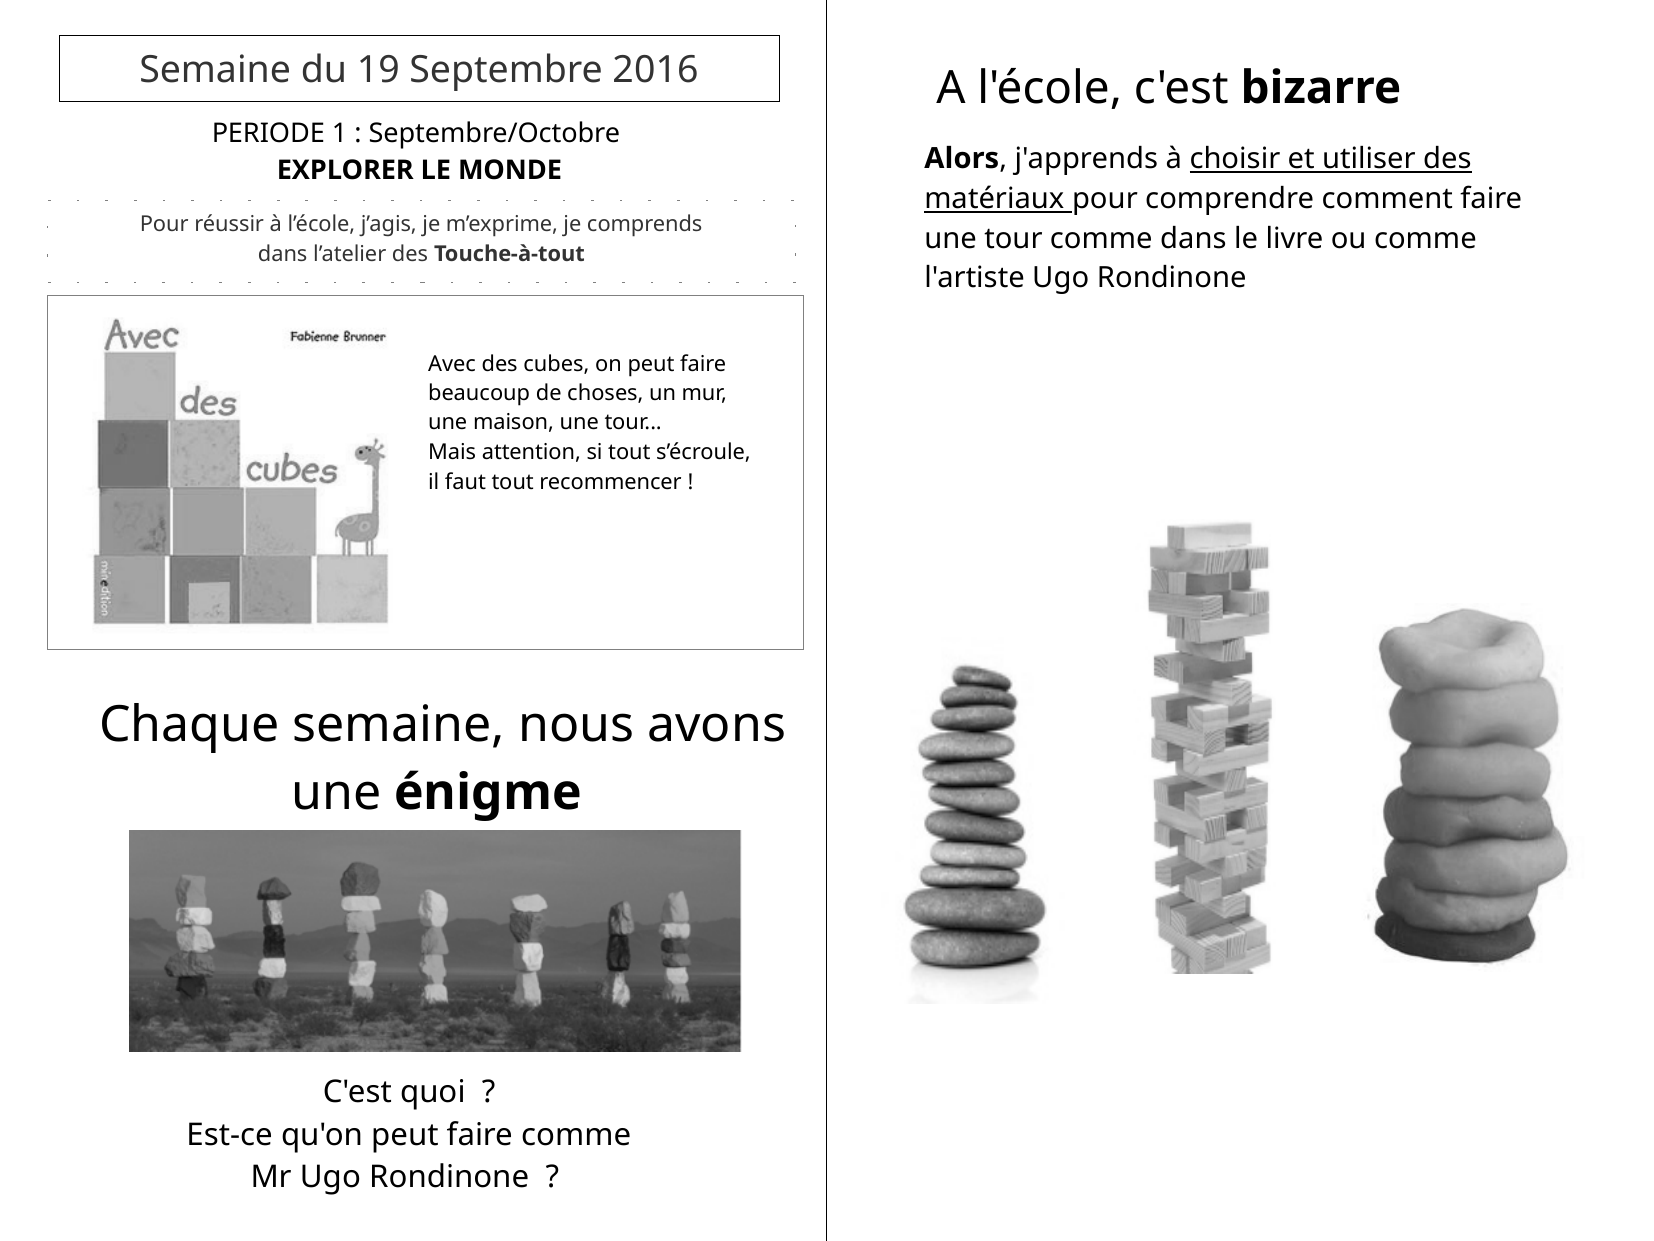

Semaine du 19 Septembre 2016
 A l'école, c'est bizarre
PERIODE 1 : Septembre/Octobre
EXPLORER LE MONDE
Alors, j'apprends à choisir et utiliser des matériaux pour comprendre comment faire une tour comme dans le livre ou comme l'artiste Ugo Rondinone
Pour réussir à l’école, j’agis, je m’exprime, je comprends
dans l’atelier des Touche-à-tout
Avec des cubes, on peut faire beaucoup de choses, un mur, une maison, une tour...
Mais attention, si tout s’écroule, il faut tout recommencer !
Chaque semaine, nous avons une énigme
C'est quoi  ?
Est-ce qu'on peut faire comme
Mr Ugo Rondinone  ?